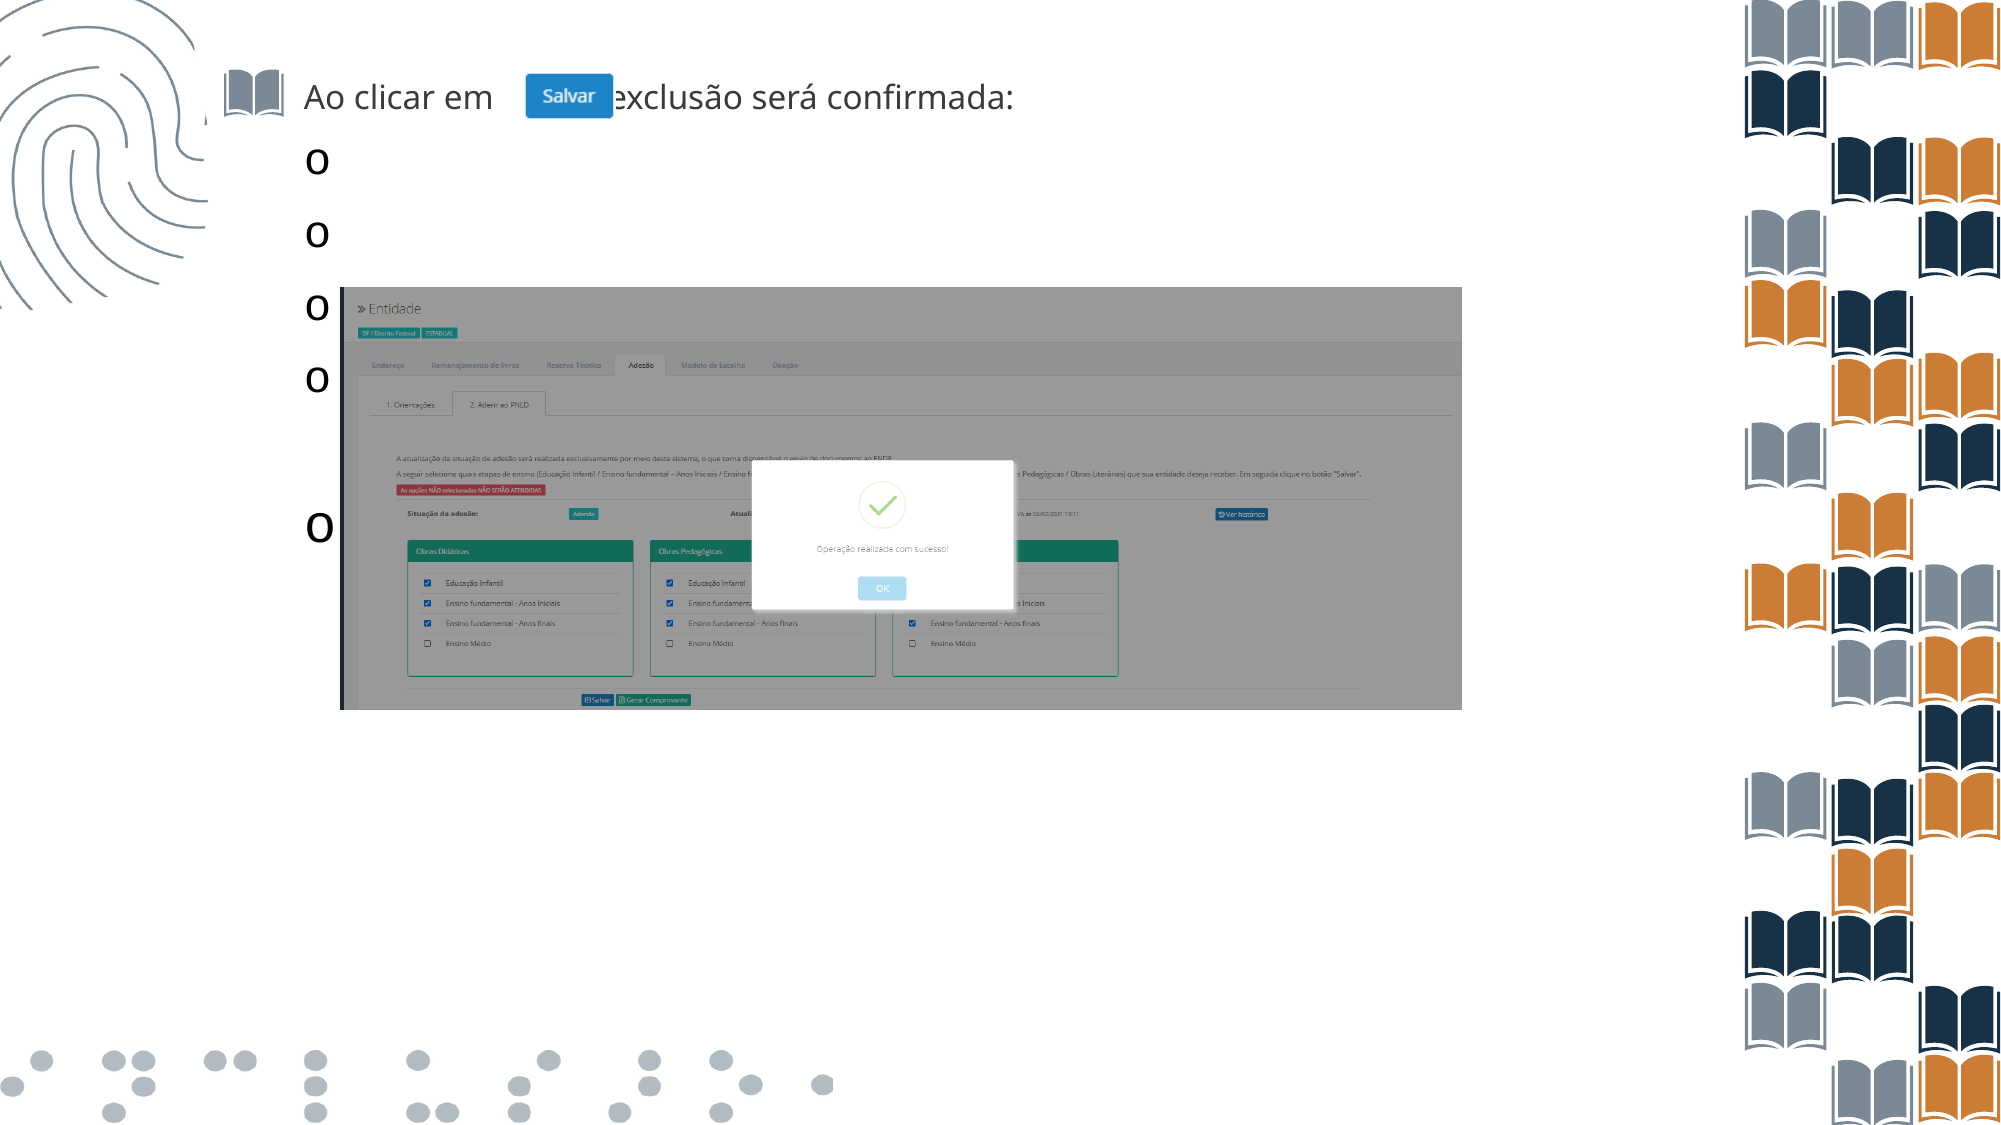

Ao clicar em a exclusão será confirmada: